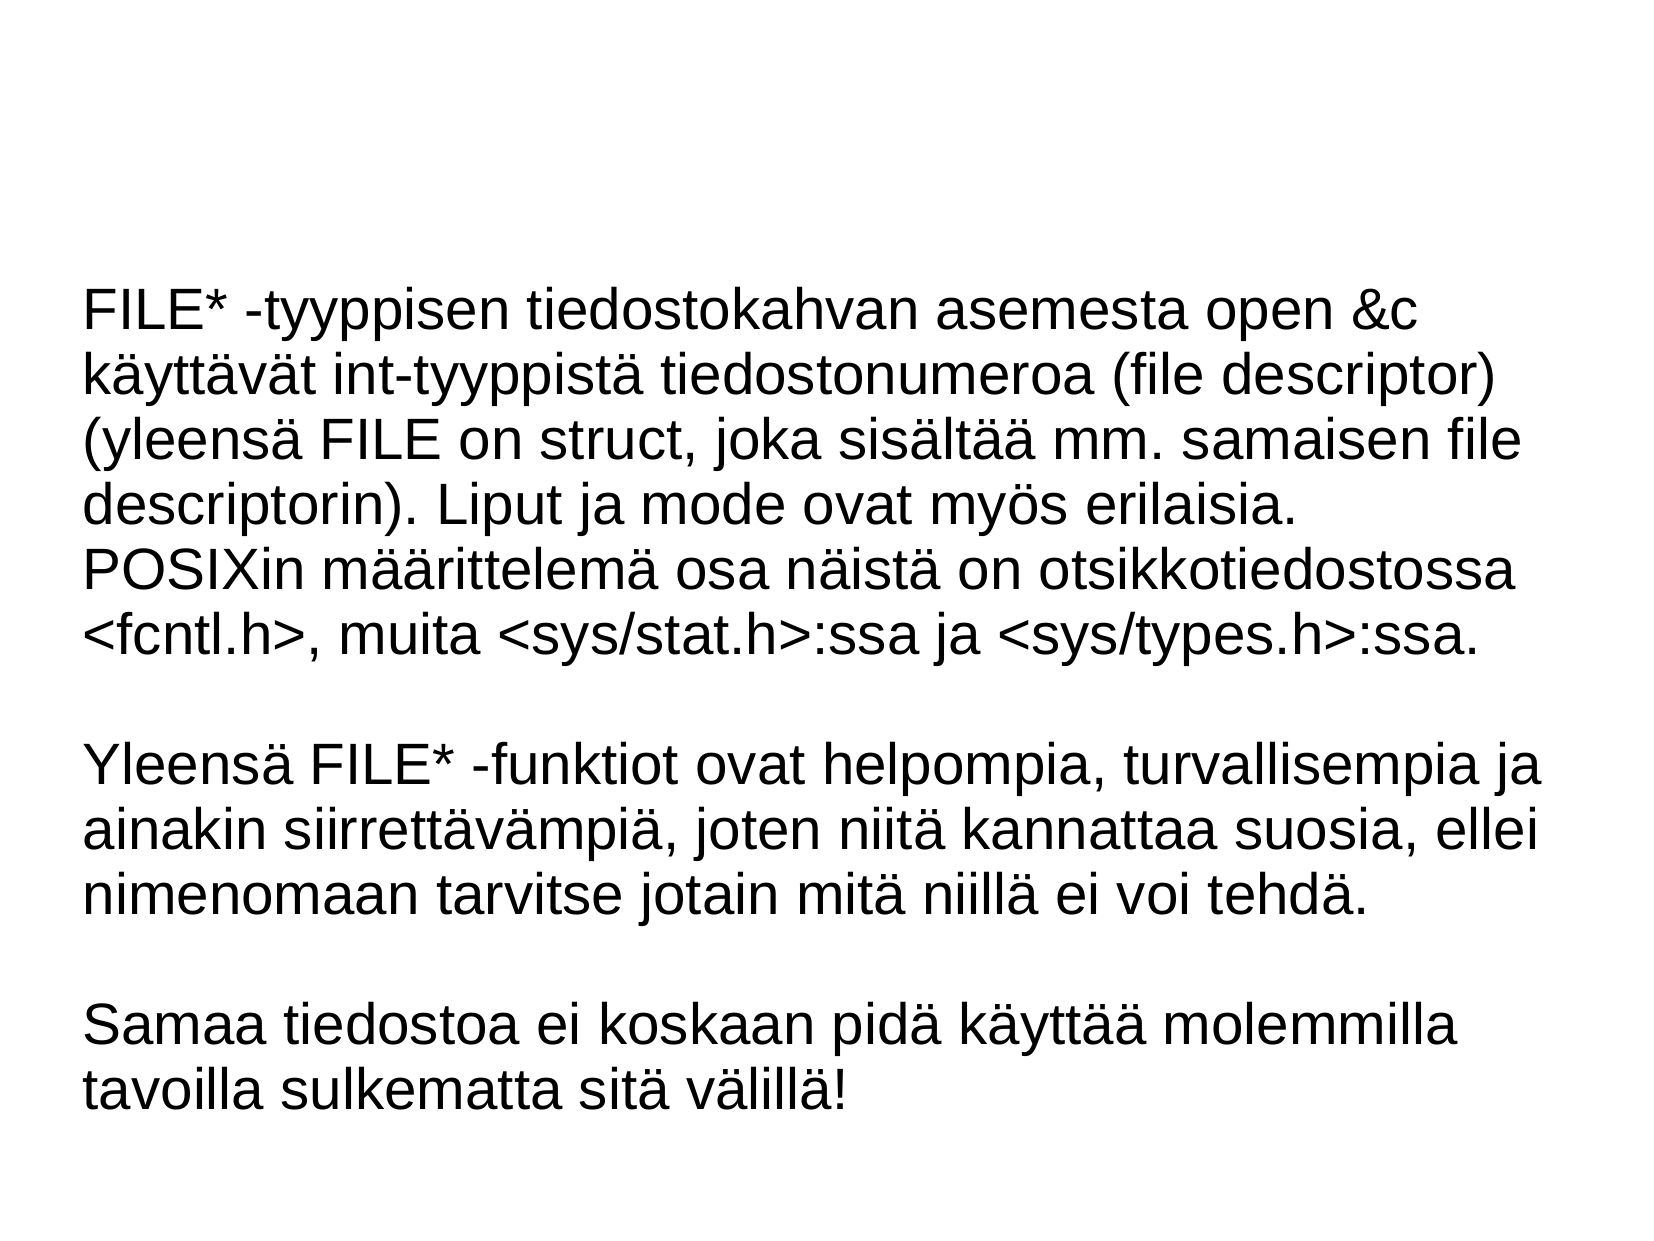

FILE* -tyyppisen tiedostokahvan asemesta open &c käyttävät int-tyyppistä tiedostonumeroa (file descriptor)
(yleensä FILE on struct, joka sisältää mm. samaisen file descriptorin). Liput ja mode ovat myös erilaisia.
POSIXin määrittelemä osa näistä on otsikkotiedostossa
<fcntl.h>, muita <sys/stat.h>:ssa ja <sys/types.h>:ssa.
Yleensä FILE* -funktiot ovat helpompia, turvallisempia ja ainakin siirrettävämpiä, joten niitä kannattaa suosia, ellei nimenomaan tarvitse jotain mitä niillä ei voi tehdä.
Samaa tiedostoa ei koskaan pidä käyttää molemmilla tavoilla sulkematta sitä välillä!